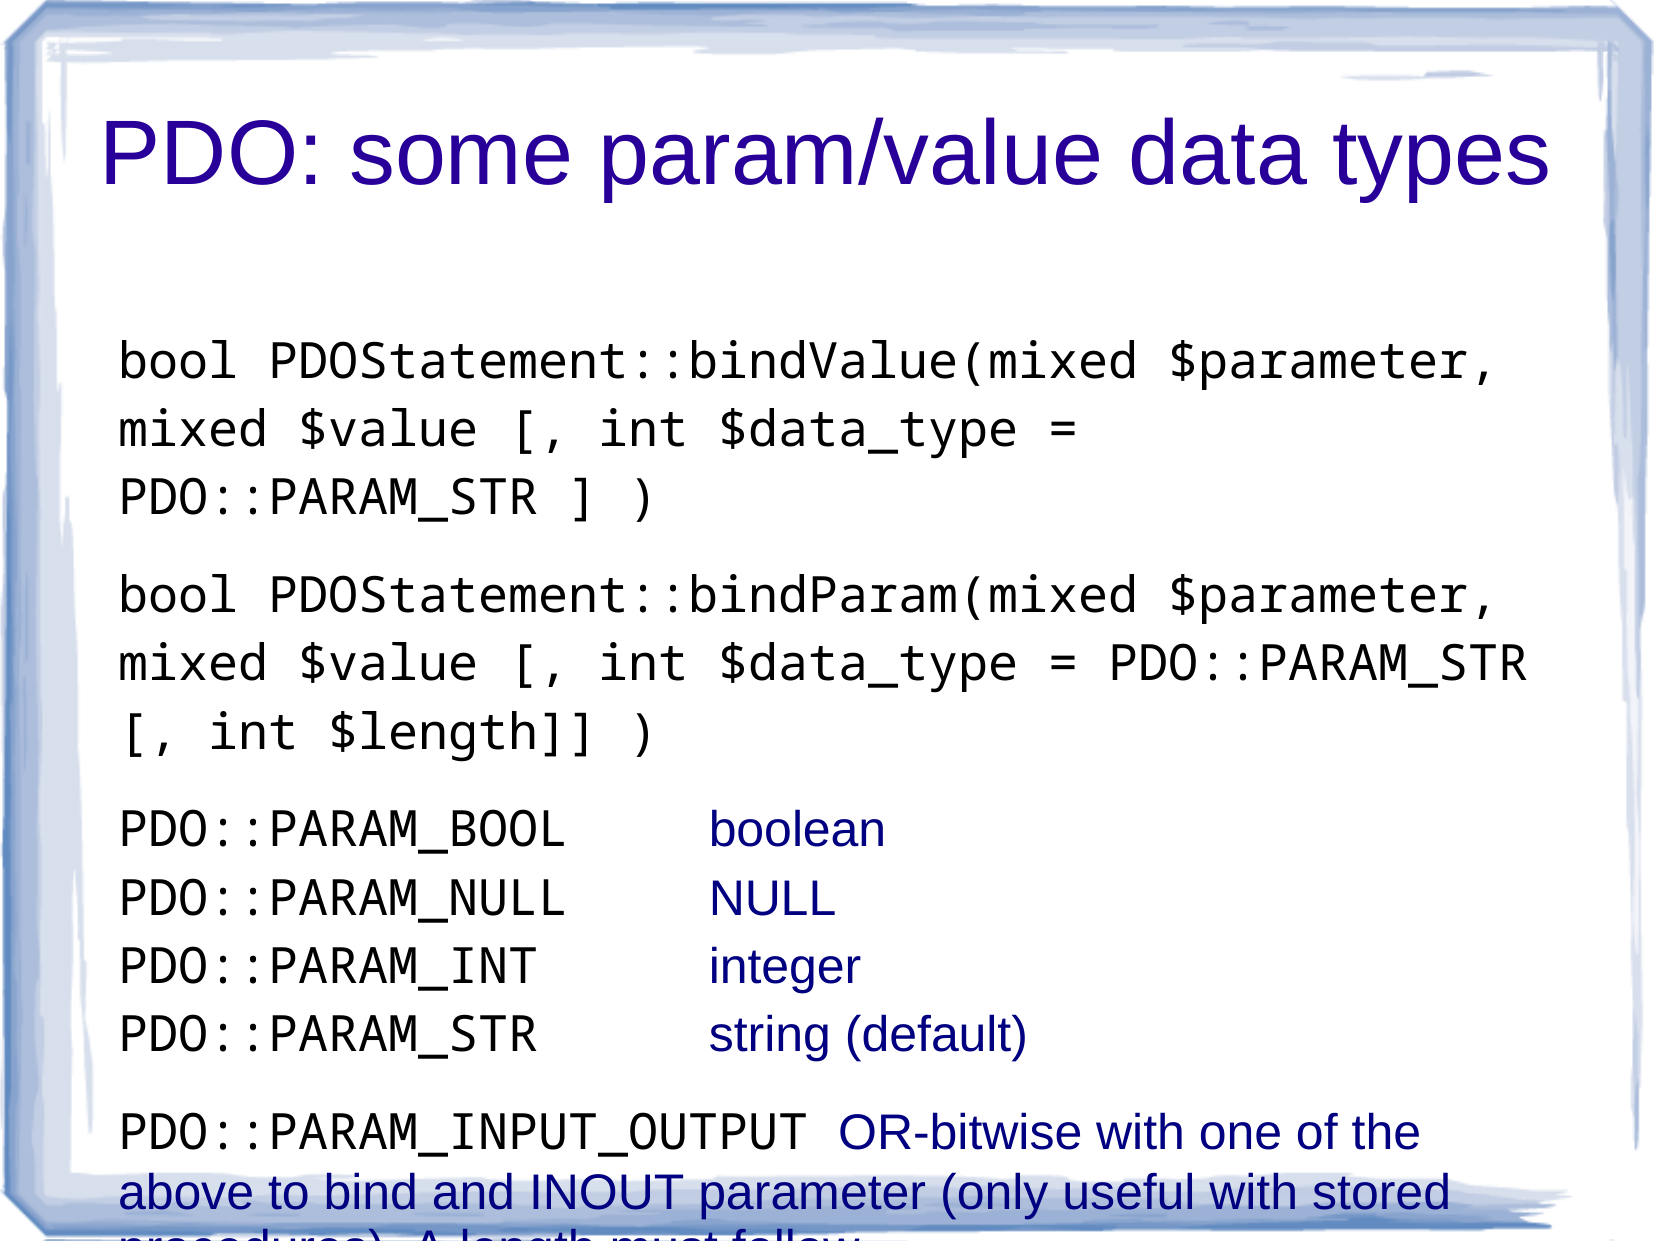

# PDO: some param/value data types
bool PDOStatement::bindValue(mixed $parameter, mixed $value [, int $data_type = PDO::PARAM_STR ] )
bool PDOStatement::bindParam(mixed $parameter, mixed $value [, int $data_type = PDO::PARAM_STR [, int $length]] )
PDO::PARAM_BOOL		boolean
PDO::PARAM_NULL		NULL
PDO::PARAM_INT		integer
PDO::PARAM_STR		string (default)
PDO::PARAM_INPUT_OUTPUT OR-bitwise with one of the above to bind and INOUT parameter (only useful with stored procedures). A length must follow.